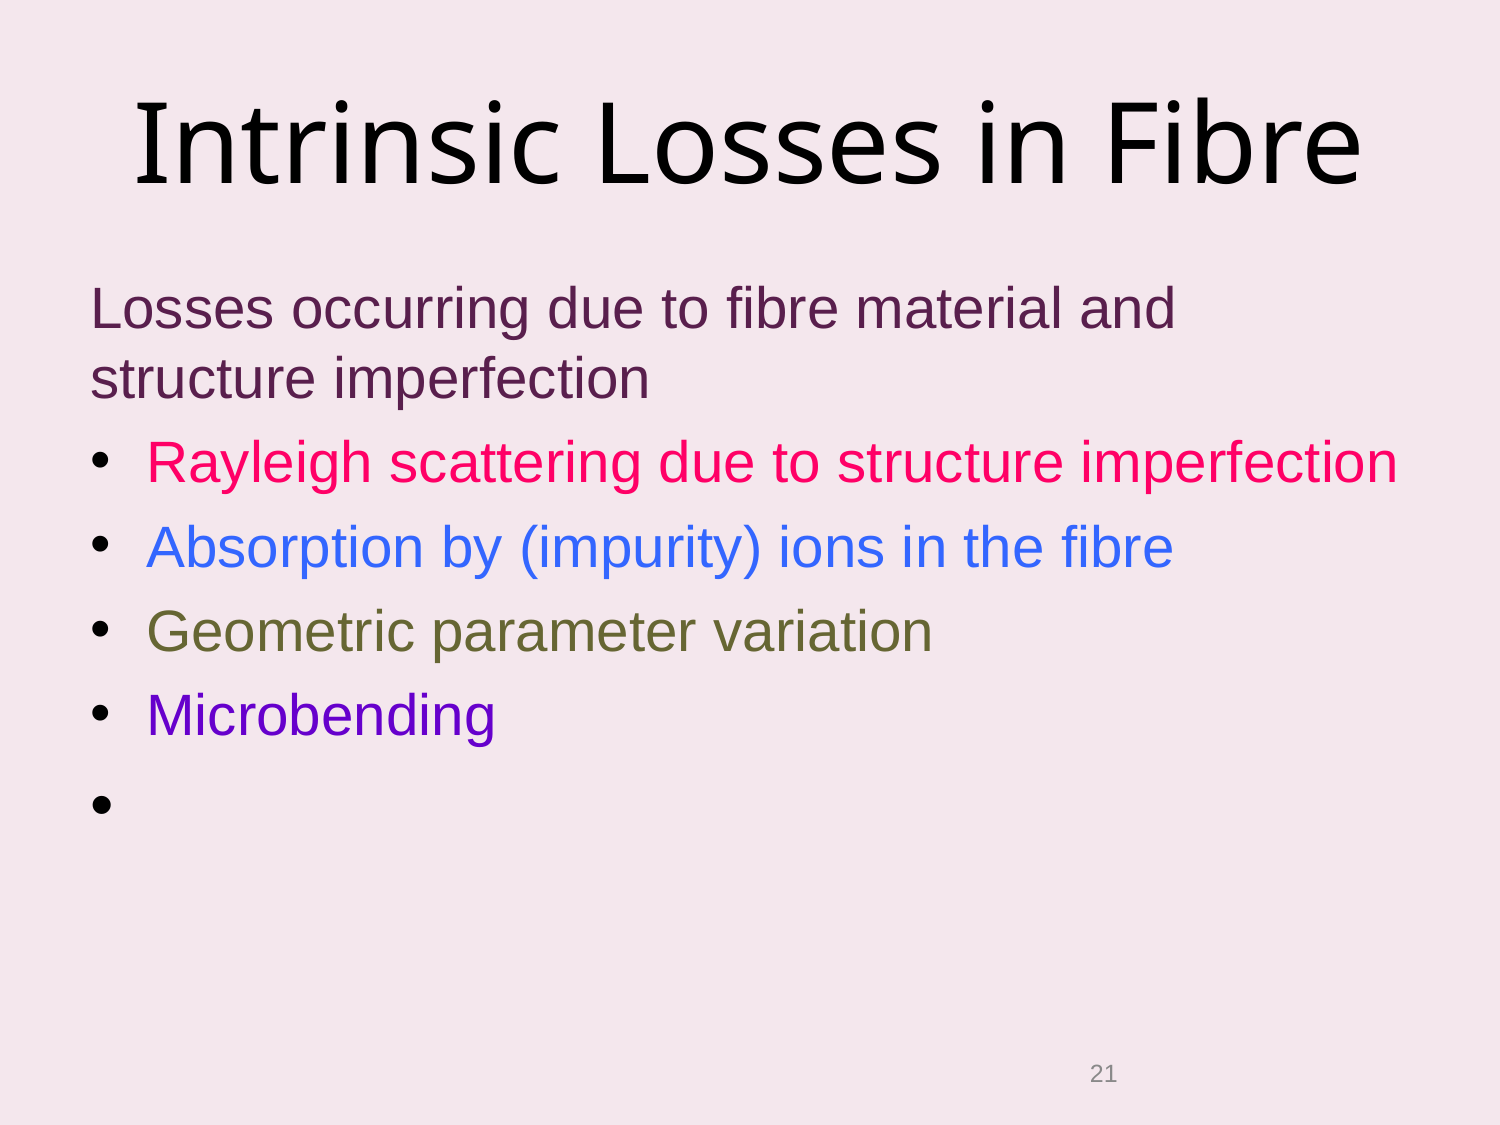

# Intrinsic Losses in Fibre
Losses occurring due to fibre material and structure imperfection
Rayleigh scattering due to structure imperfection
Absorption by (impurity) ions in the fibre
Geometric parameter variation
Microbending